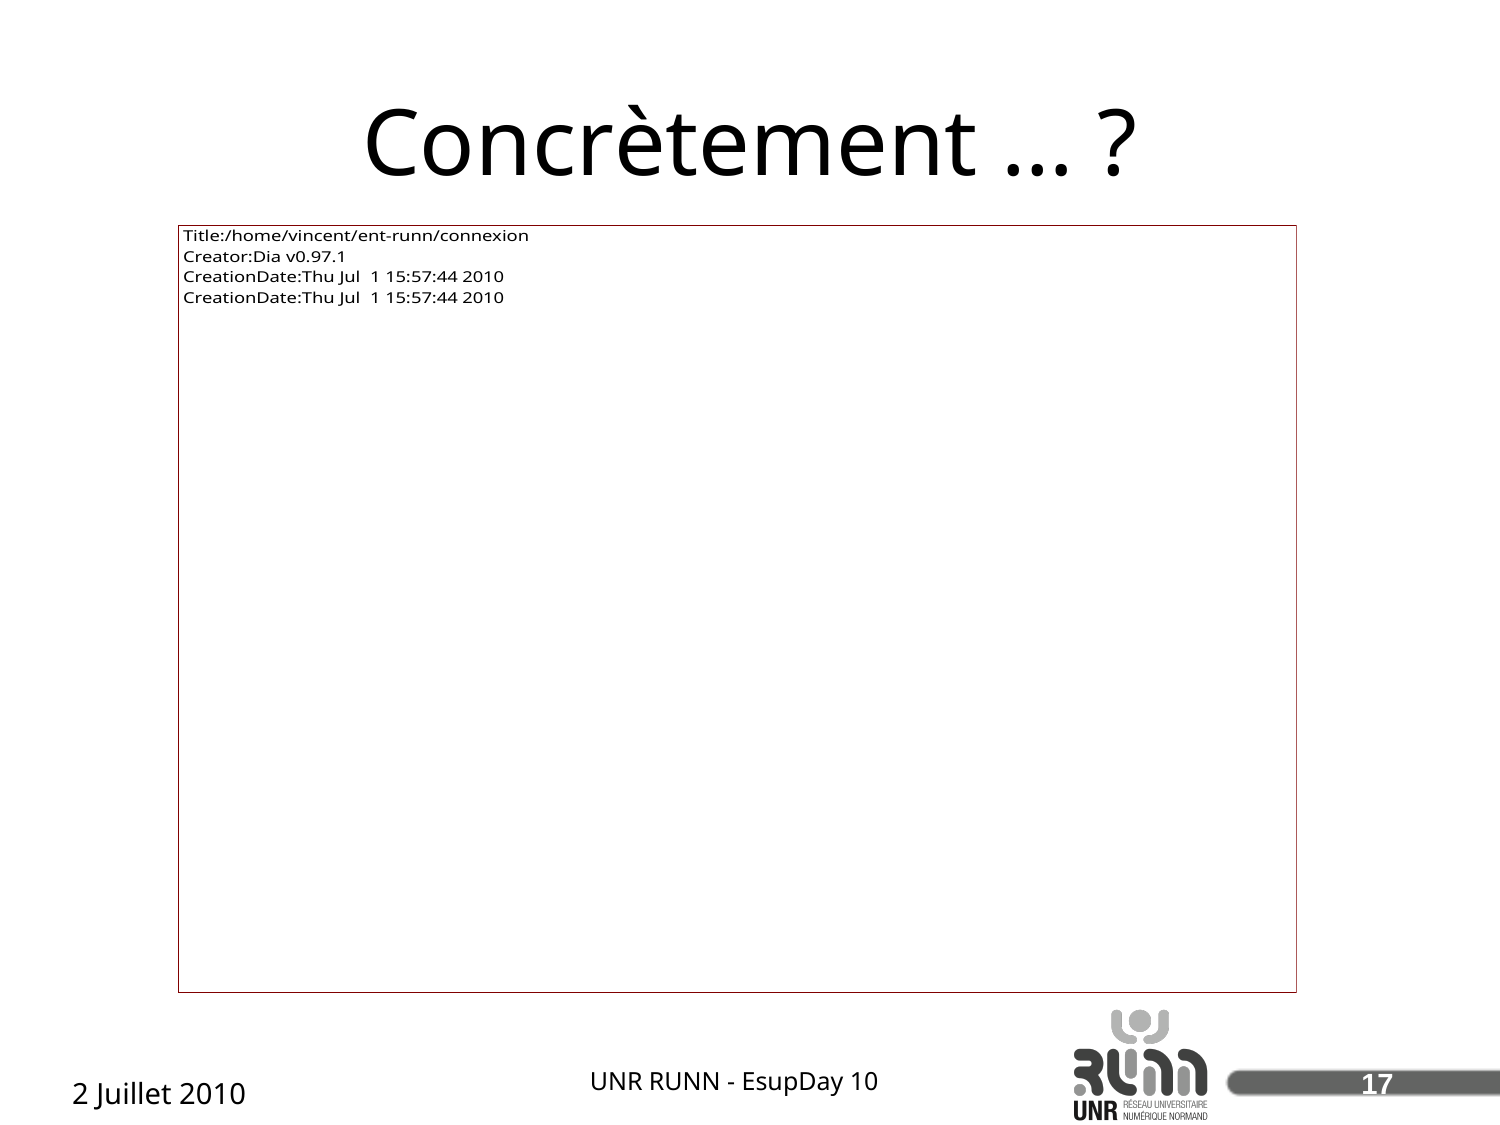

# Concrètement … ?
UNR RUNN - EsupDay 10
2 Juillet 2010